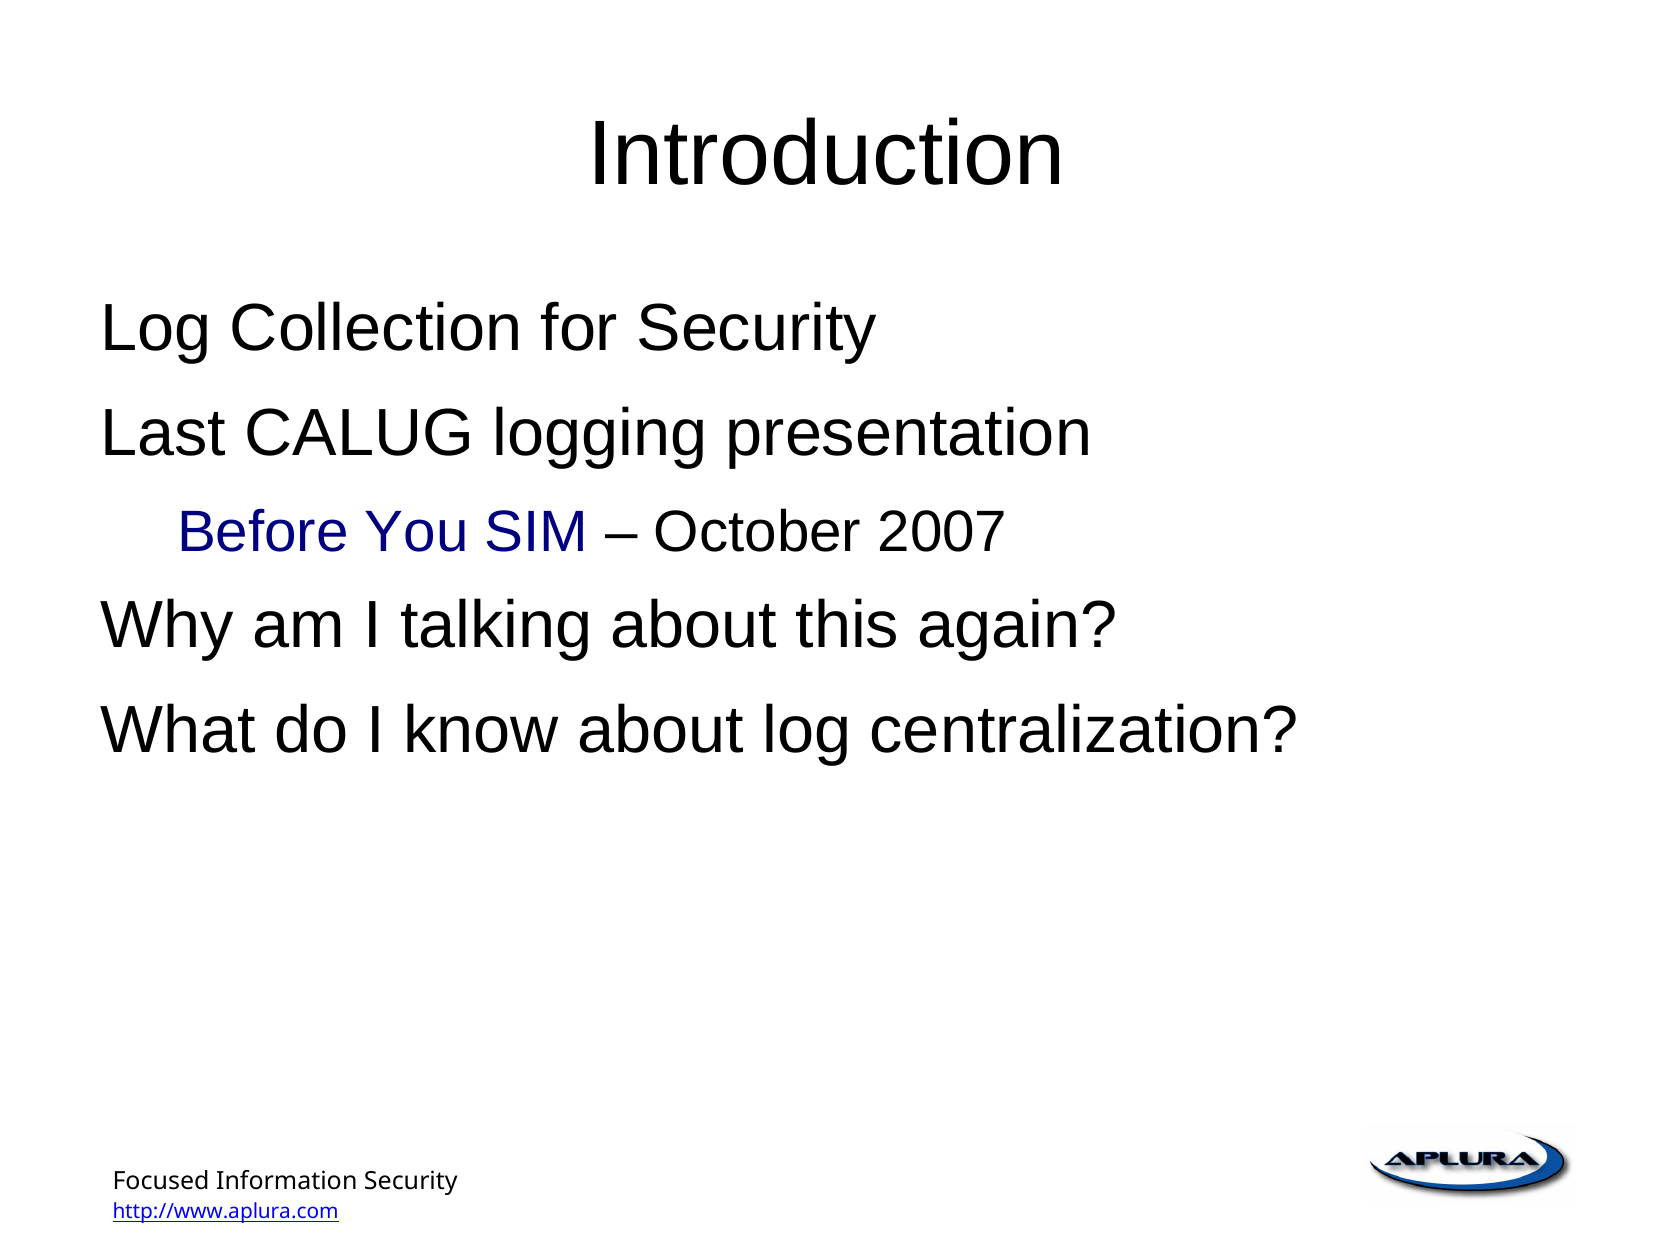

# Introduction
Log Collection for Security
Last CALUG logging presentation
Before You SIM – October 2007
Why am I talking about this again?
What do I know about log centralization?